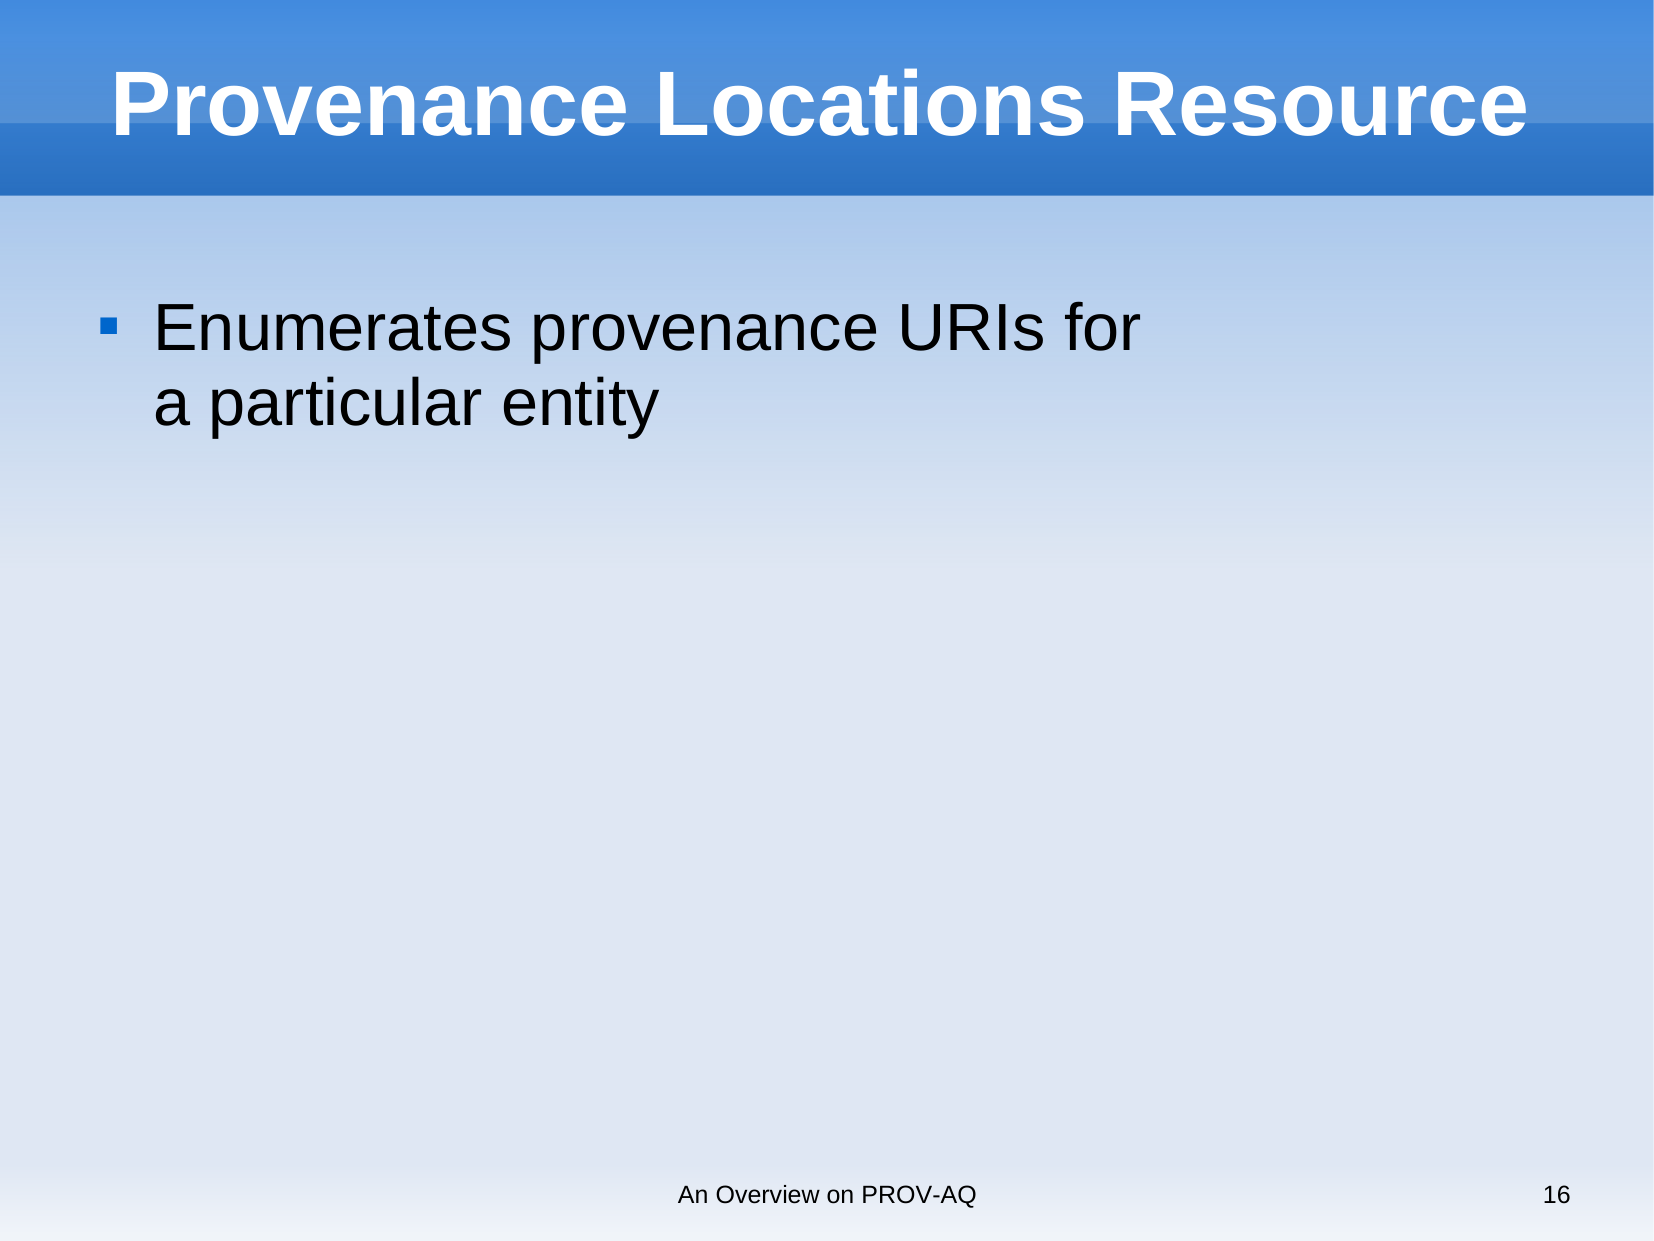

# Provenance Locations Resource
Enumerates provenance URIs for
a particular entity
An Overview on PROV-AQ
16